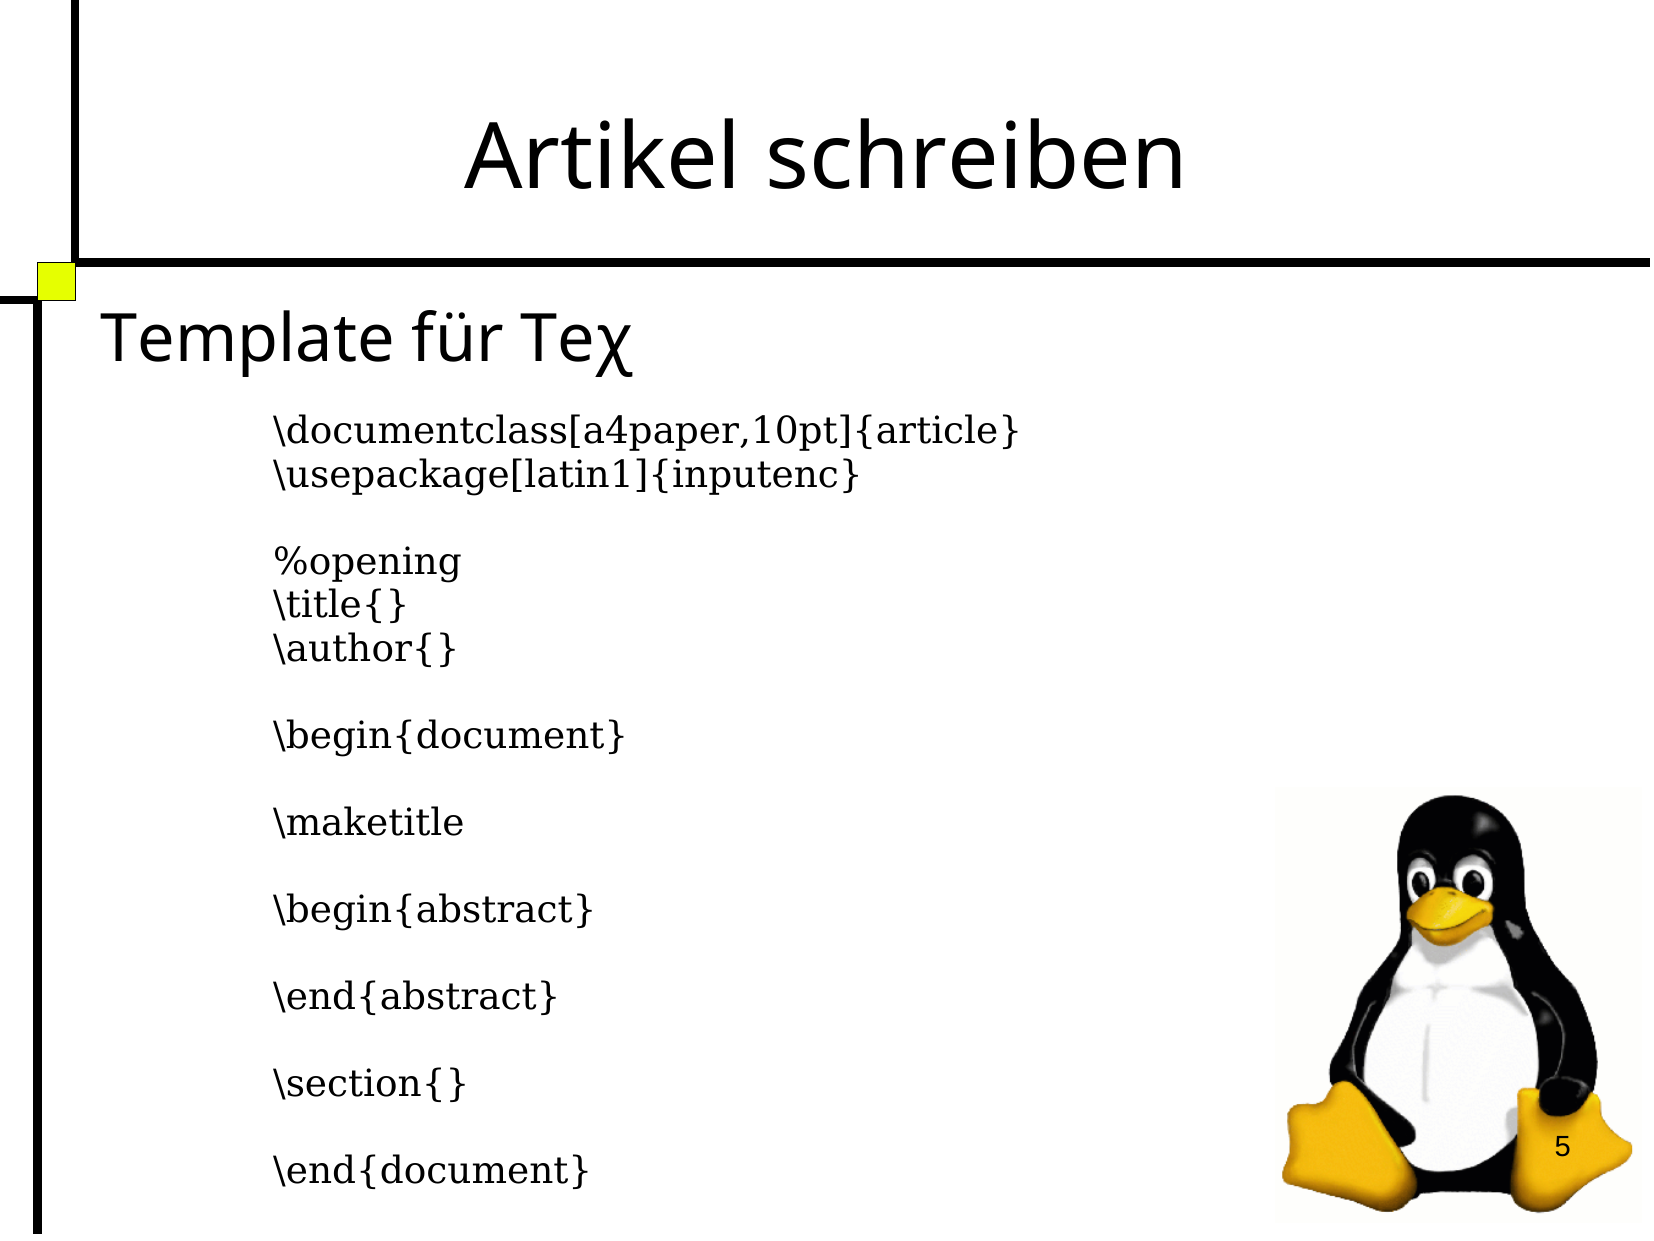

# Artikel schreiben
Template für Teχ
\documentclass[a4paper,10pt]{article}
\usepackage[latin1]{inputenc}
%opening
\title{}
\author{}
\begin{document}
\maketitle
\begin{abstract}
\end{abstract}
\section{}
\end{document}
5